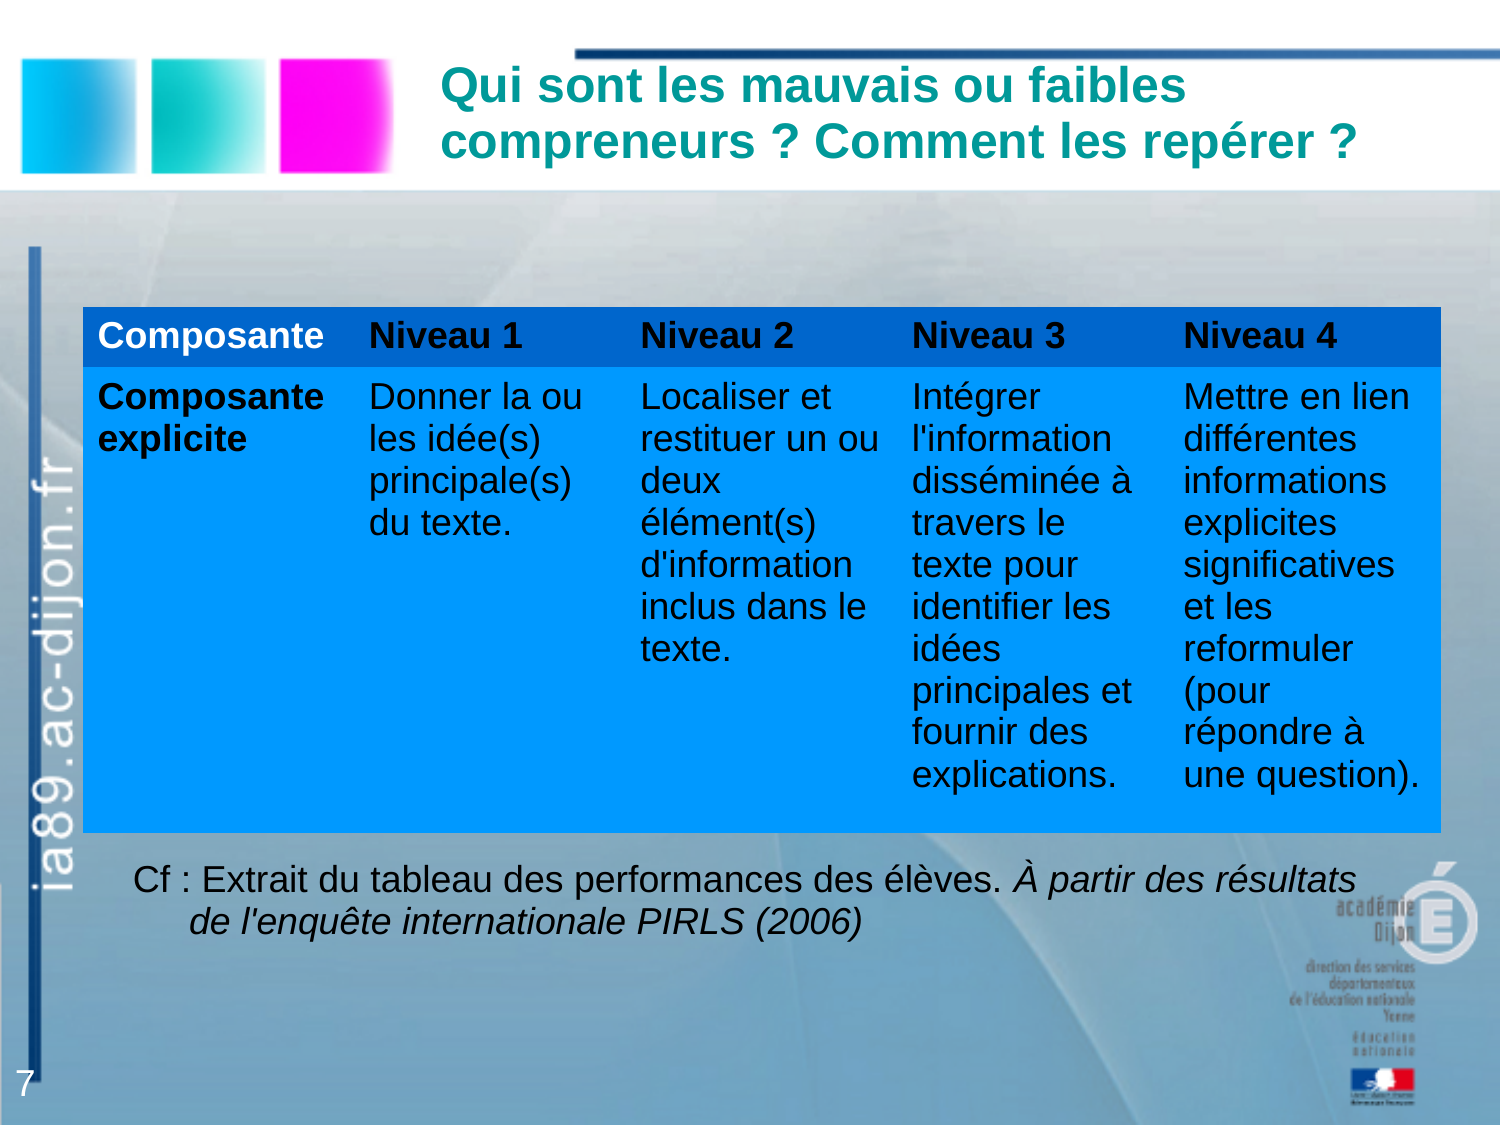

# Qui sont les mauvais ou faibles compreneurs ? Comment les repérer ?
| Composante | Niveau 1 | Niveau 2 | Niveau 3 | Niveau 4 |
| --- | --- | --- | --- | --- |
| Composante explicite | Donner la ou les idée(s) principale(s) du texte. | Localiser et restituer un ou deux élément(s) d'information inclus dans le texte. | Intégrer l'information disséminée à travers le texte pour identifier les idées principales et fournir des explications. | Mettre en lien différentes informations explicites significatives et les reformuler (pour répondre à une question). |
Cf : Extrait du tableau des performances des élèves. À partir des résultats de l'enquête internationale PIRLS (2006)